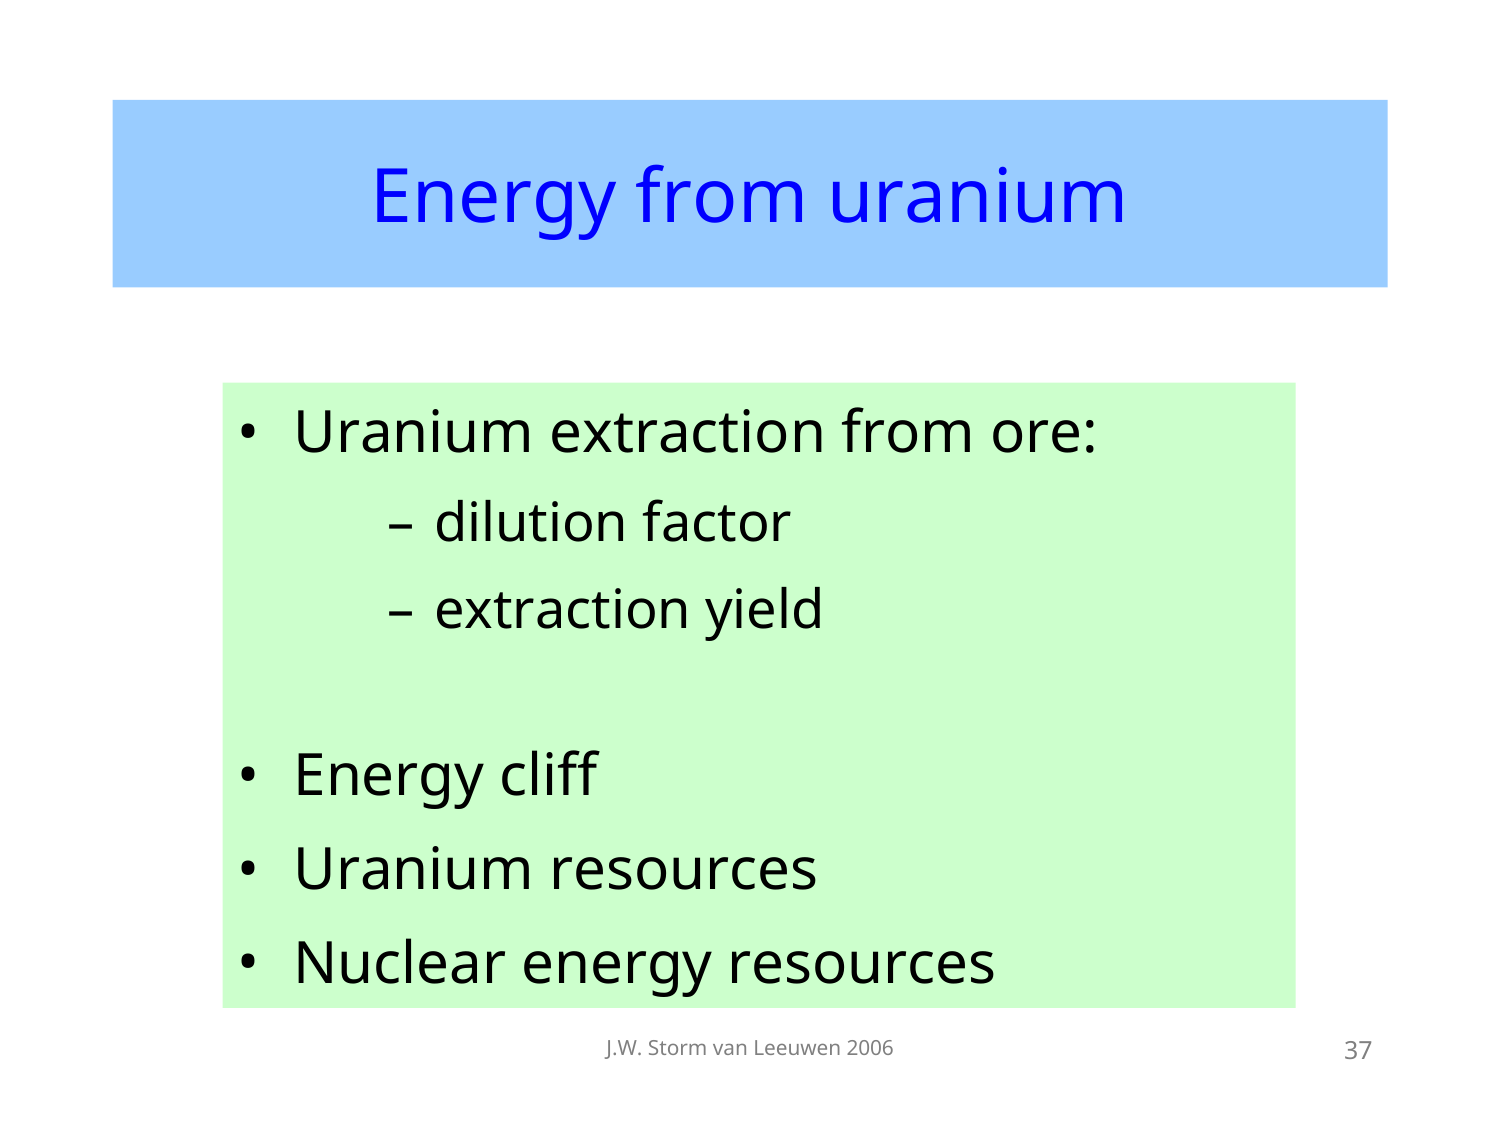

# Energy from uranium
Uranium extraction from ore:
dilution factor
extraction yield
Energy cliff
Uranium resources
Nuclear energy resources
J.W. Storm van Leeuwen 2006
37